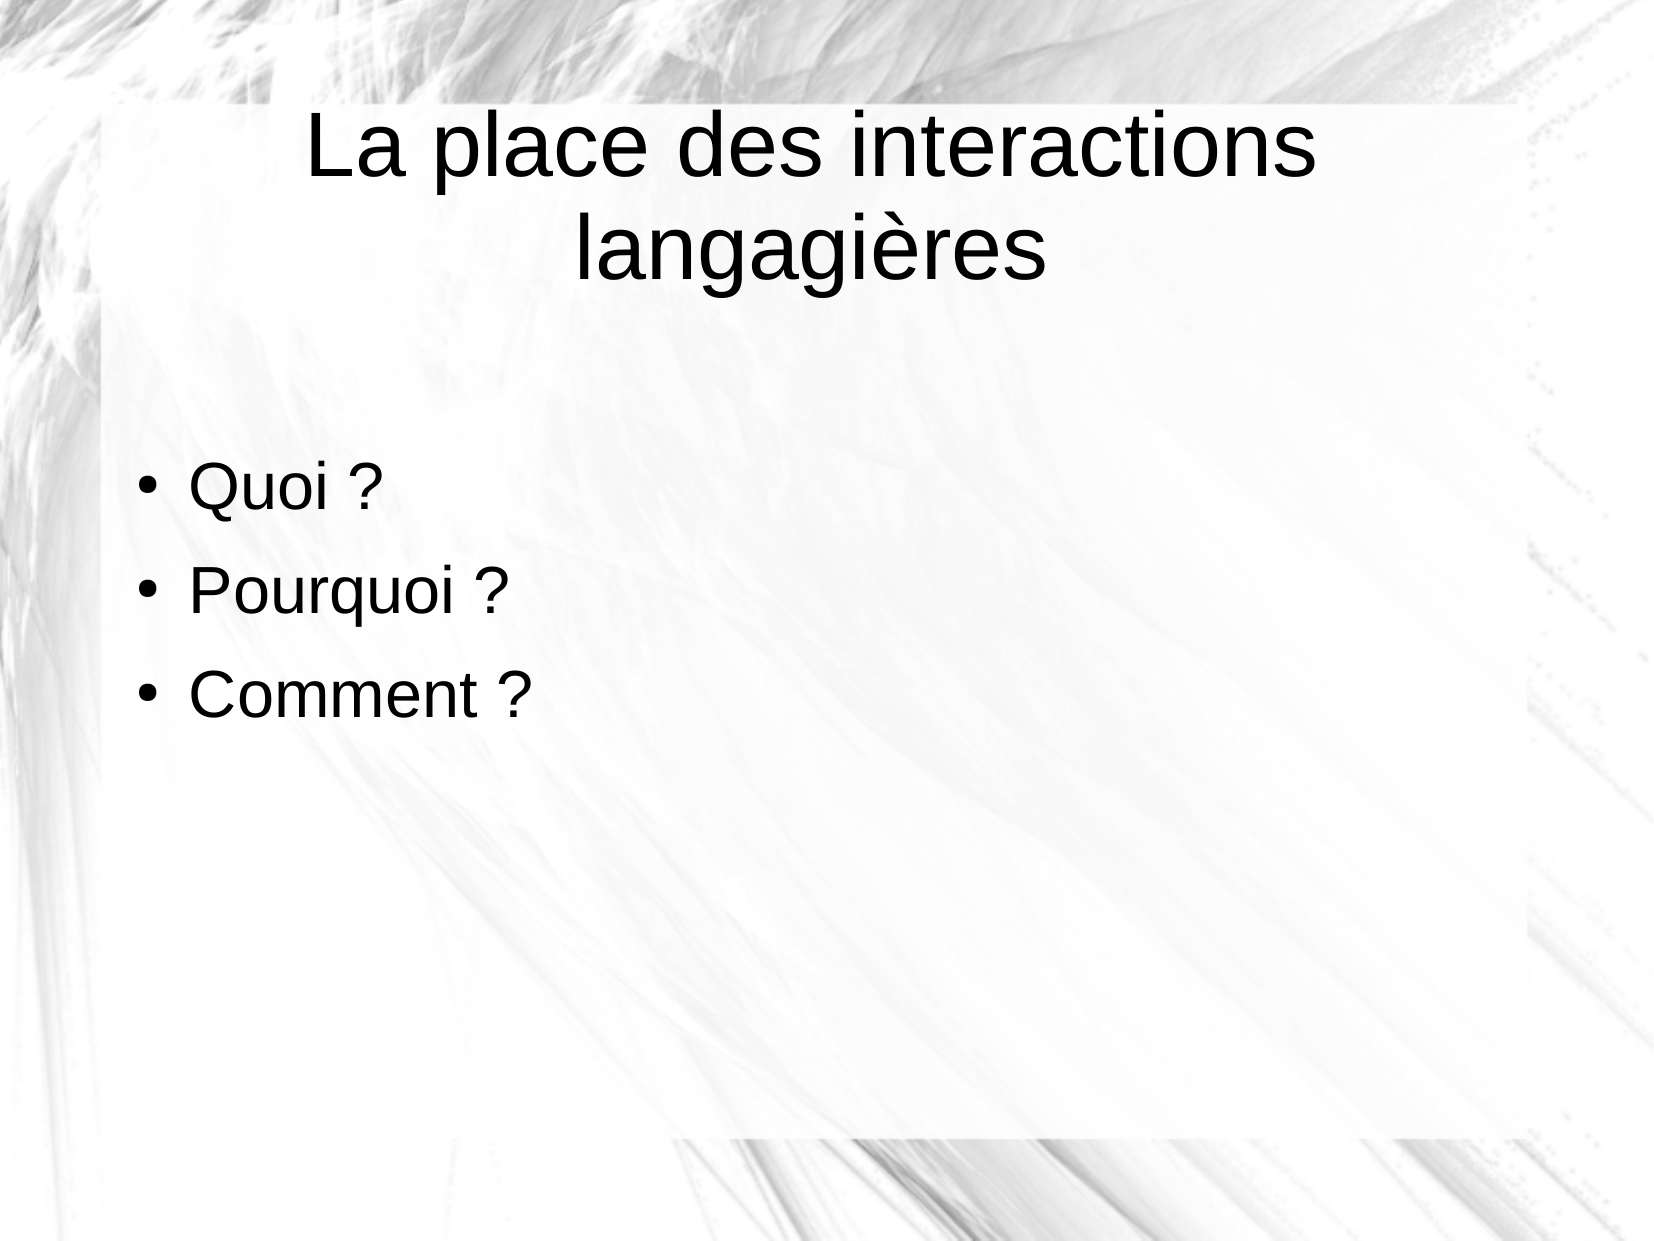

# La place des interactions langagières
Quoi ?
Pourquoi ?
Comment ?